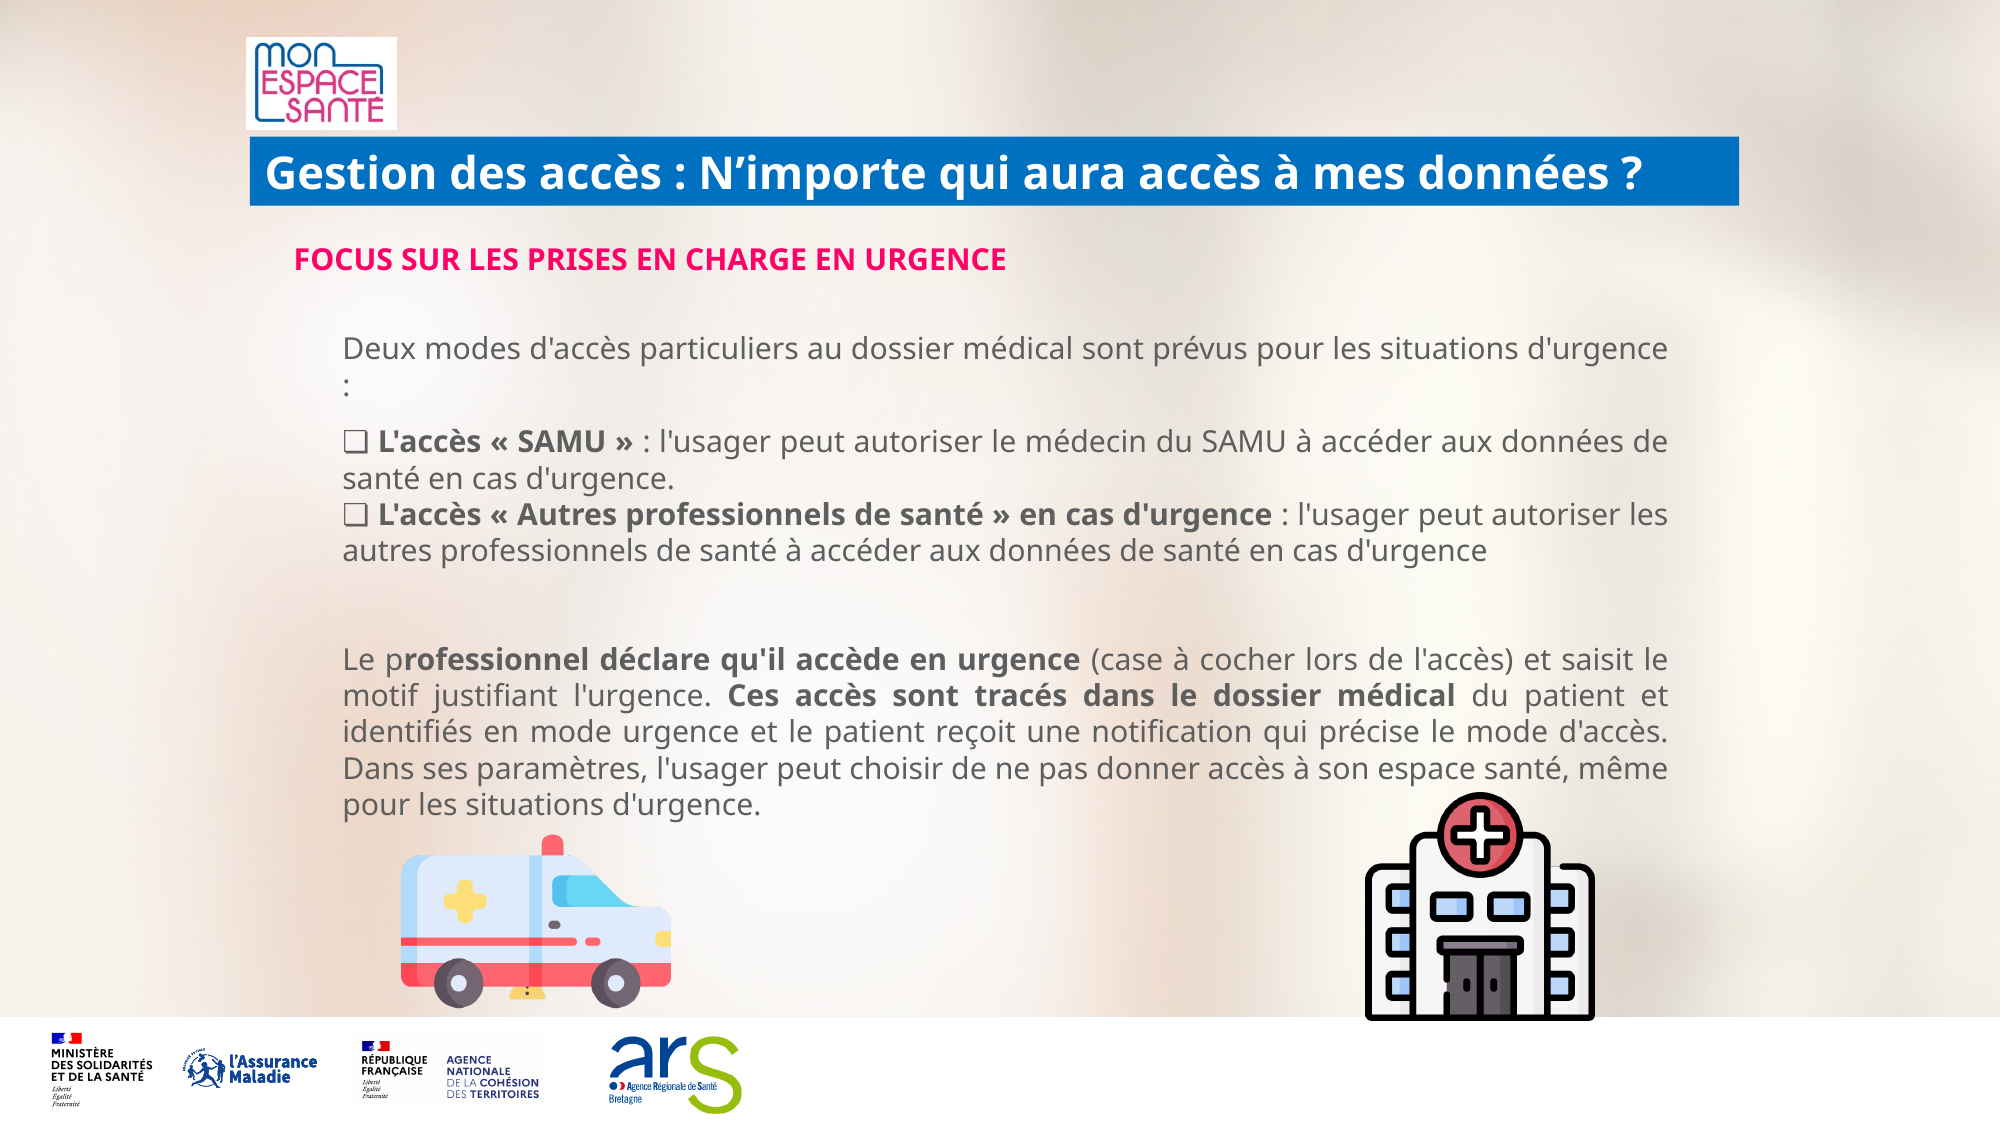

Gestion des accès : N’importe qui aura accès à mes données ?
FOCUS SUR LES PRISES EN CHARGE EN URGENCE
Deux modes d'accès particuliers au dossier médical sont prévus pour les situations d'urgence :
❏ L'accès « SAMU » : l'usager peut autoriser le médecin du SAMU à accéder aux données de santé en cas d'urgence.
❏ L'accès « Autres professionnels de santé » en cas d'urgence : l'usager peut autoriser les autres professionnels de santé à accéder aux données de santé en cas d'urgence
Le professionnel déclare qu'il accède en urgence (case à cocher lors de l'accès) et saisit le motif justifiant l'urgence. Ces accès sont tracés dans le dossier médical du patient et identifiés en mode urgence et le patient reçoit une notification qui précise le mode d'accès. Dans ses paramètres, l'usager peut choisir de ne pas donner accès à son espace santé, même pour les situations d'urgence.